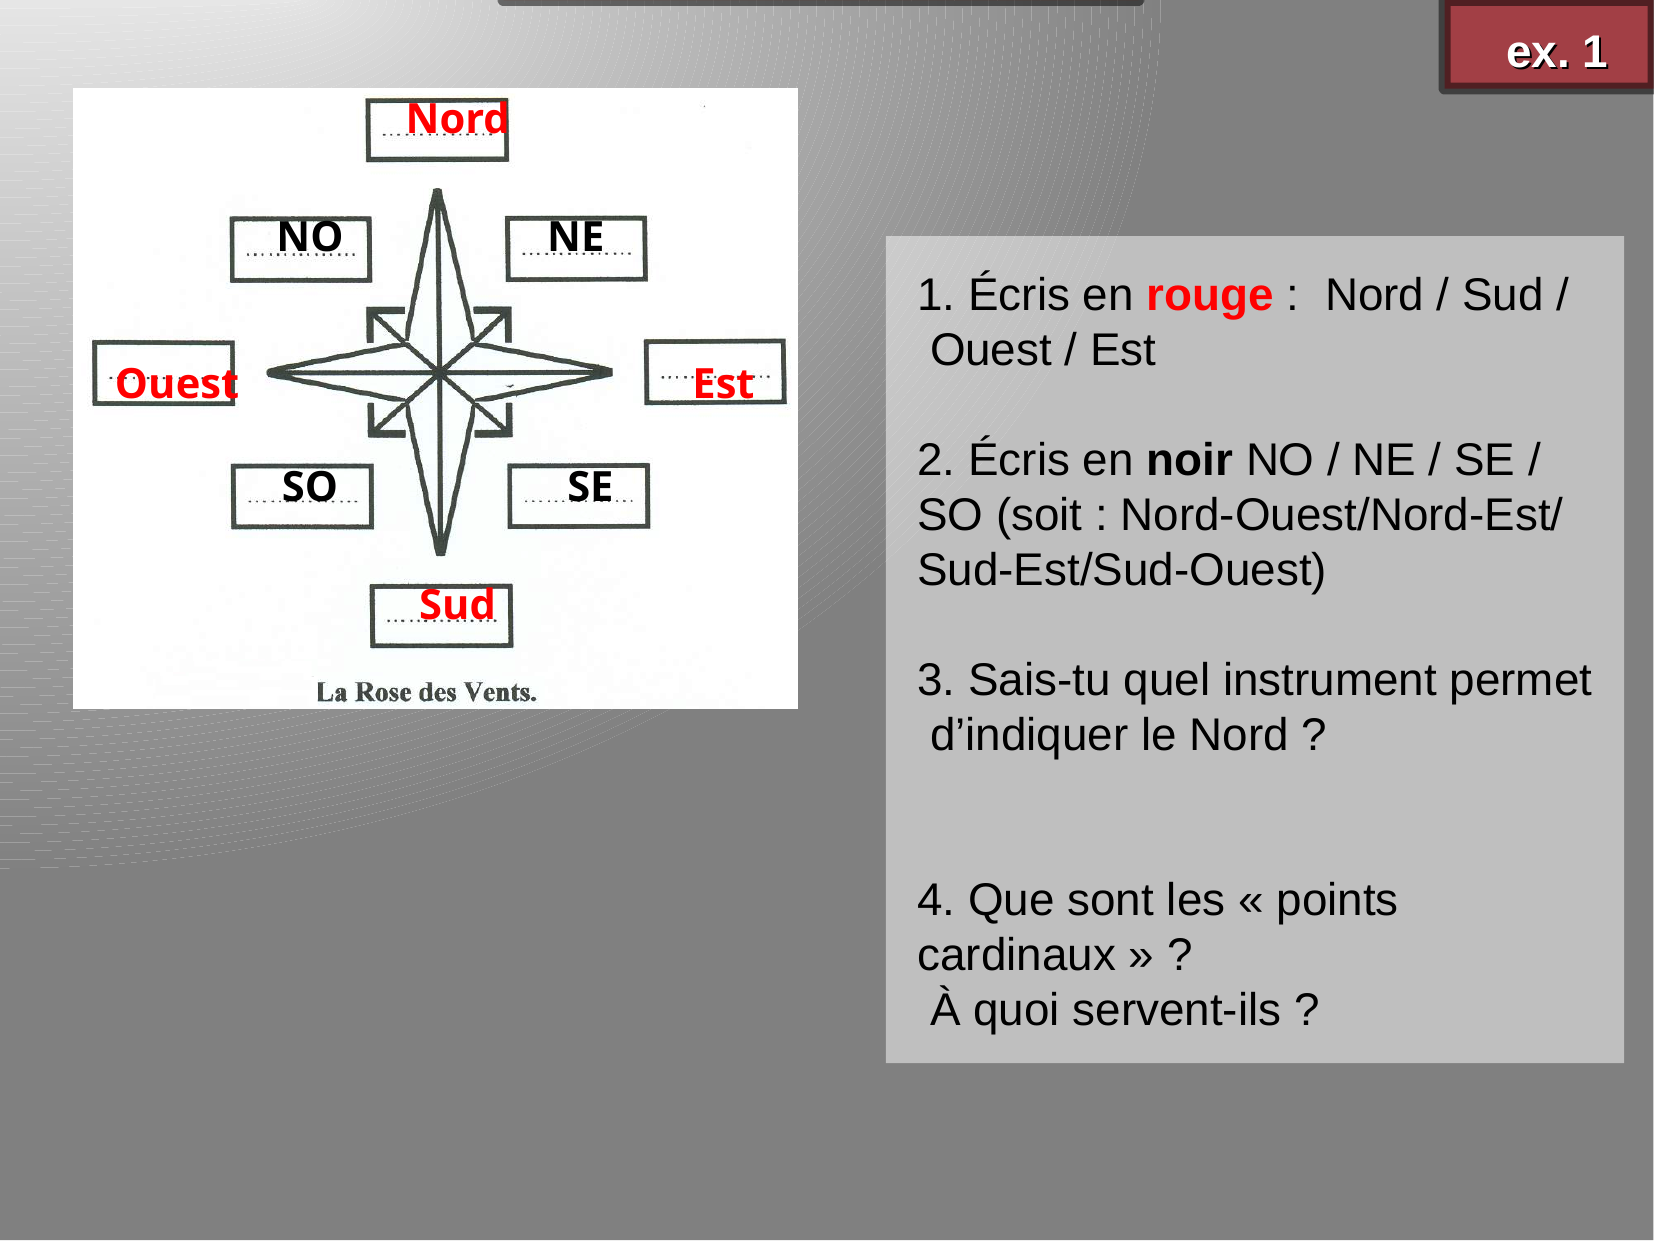

COLLER LA FICHE n° 1
ex. 1
Nord
NO
NE
1. Écris en rouge : Nord / Sud /
 Ouest / Est
2. Écris en noir NO / NE / SE /
SO (soit : Nord-Ouest/Nord-Est/
Sud-Est/Sud-Ouest)‏
3. Sais-tu quel instrument permet
 d’indiquer le Nord ?
4. Que sont les « points cardinaux » ?
 À quoi servent-ils ?
Ouest
Est
SO
SE
Sud